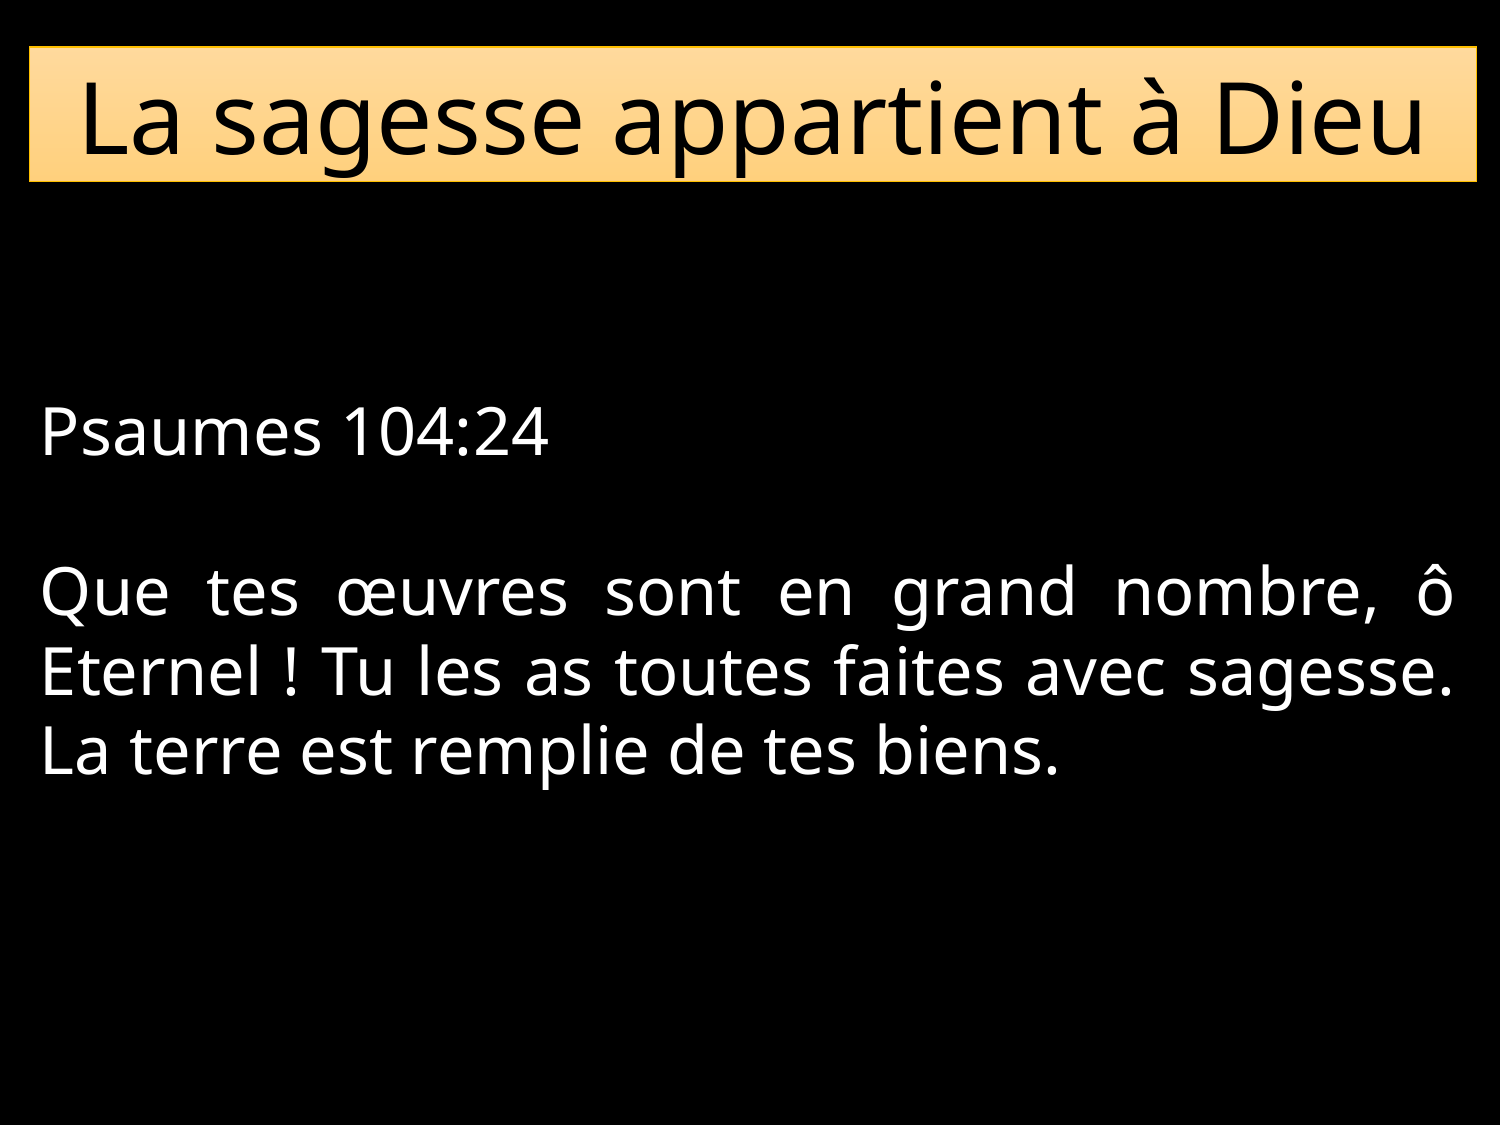

La sagesse appartient à Dieu
Psaumes 104:24
Que tes œuvres sont en grand nombre, ô Eternel ! Tu les as toutes faites avec sagesse. La terre est remplie de tes biens.